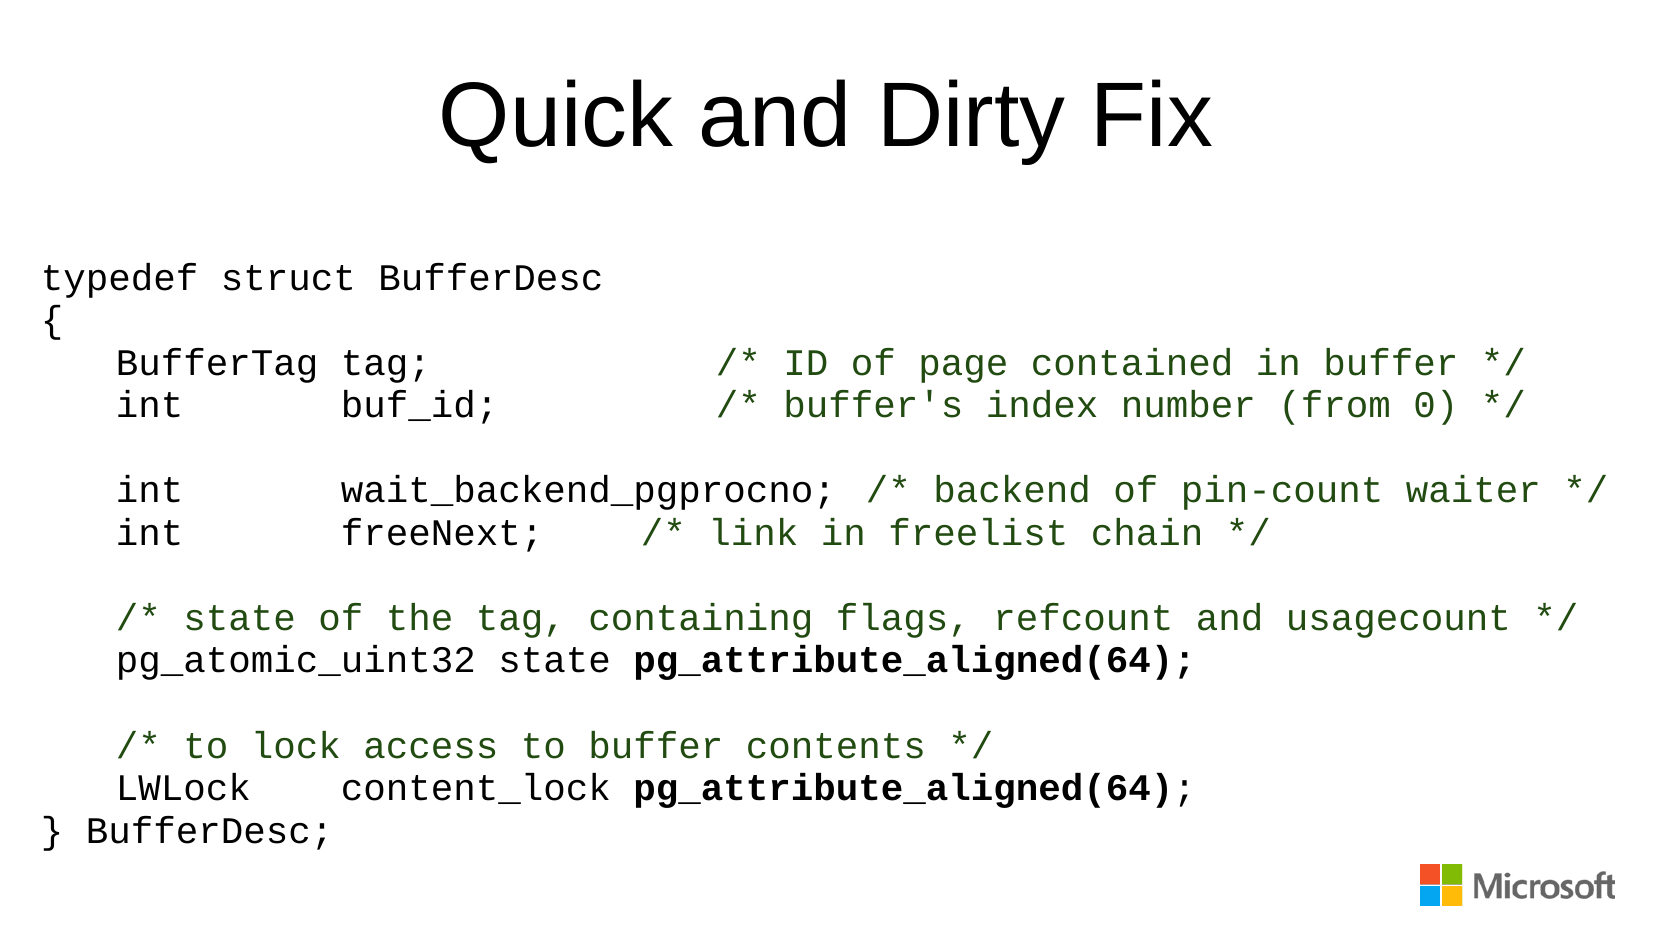

# Quick and Dirty Fix
typedef struct BufferDesc
{
	BufferTag	tag;				/* ID of page contained in buffer */
	int			buf_id;			/* buffer's index number (from 0) */
	int			wait_backend_pgprocno;	/* backend of pin-count waiter */
	int			freeNext;		/* link in freelist chain */
	/* state of the tag, containing flags, refcount and usagecount */
	pg_atomic_uint32 state pg_attribute_aligned(64);
	/* to lock access to buffer contents */
	LWLock		content_lock pg_attribute_aligned(64);
} BufferDesc;